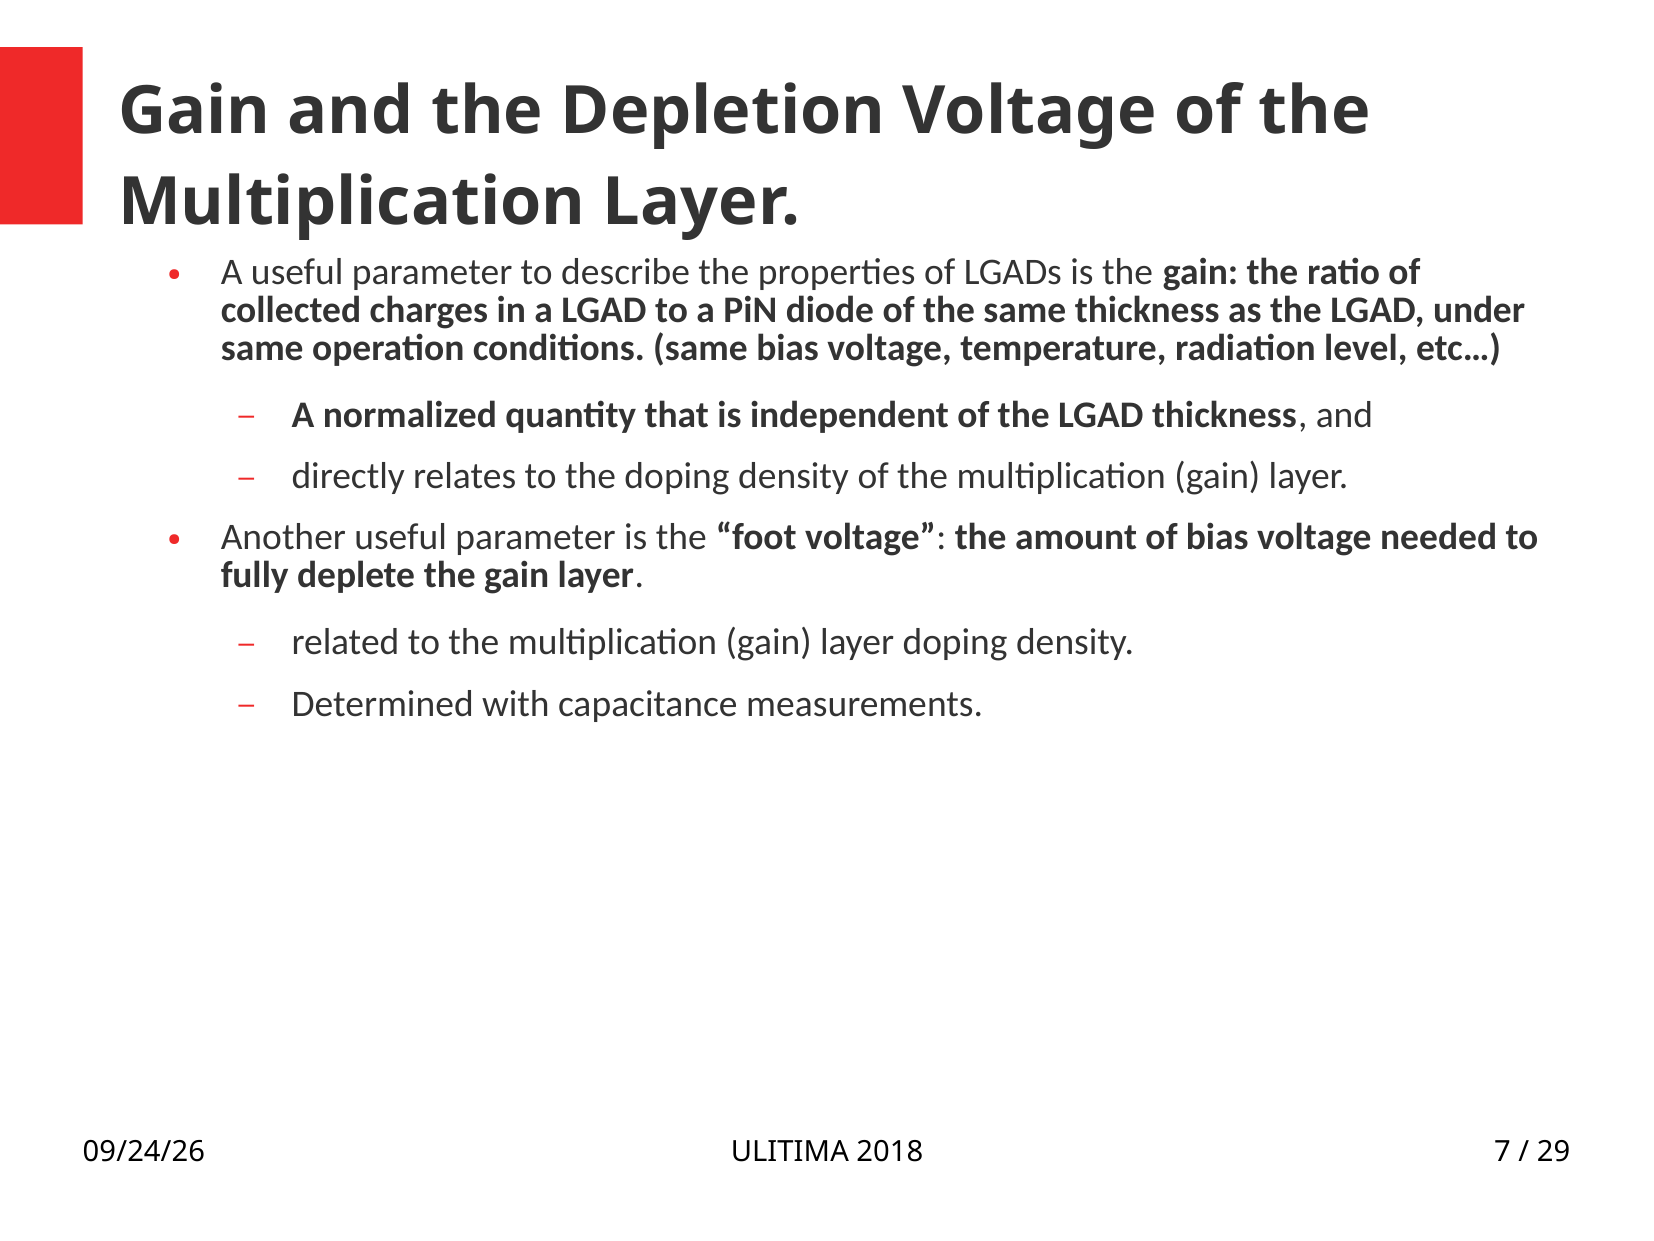

# Gain and the Depletion Voltage of the Multiplication Layer.
A useful parameter to describe the properties of LGADs is the gain: the ratio of collected charges in a LGAD to a PiN diode of the same thickness as the LGAD, under same operation conditions. (same bias voltage, temperature, radiation level, etc…)
A normalized quantity that is independent of the LGAD thickness, and
directly relates to the doping density of the multiplication (gain) layer.
Another useful parameter is the “foot voltage”: the amount of bias voltage needed to fully deplete the gain layer.
related to the multiplication (gain) layer doping density.
Determined with capacitance measurements.
ULITIMA 2018
7